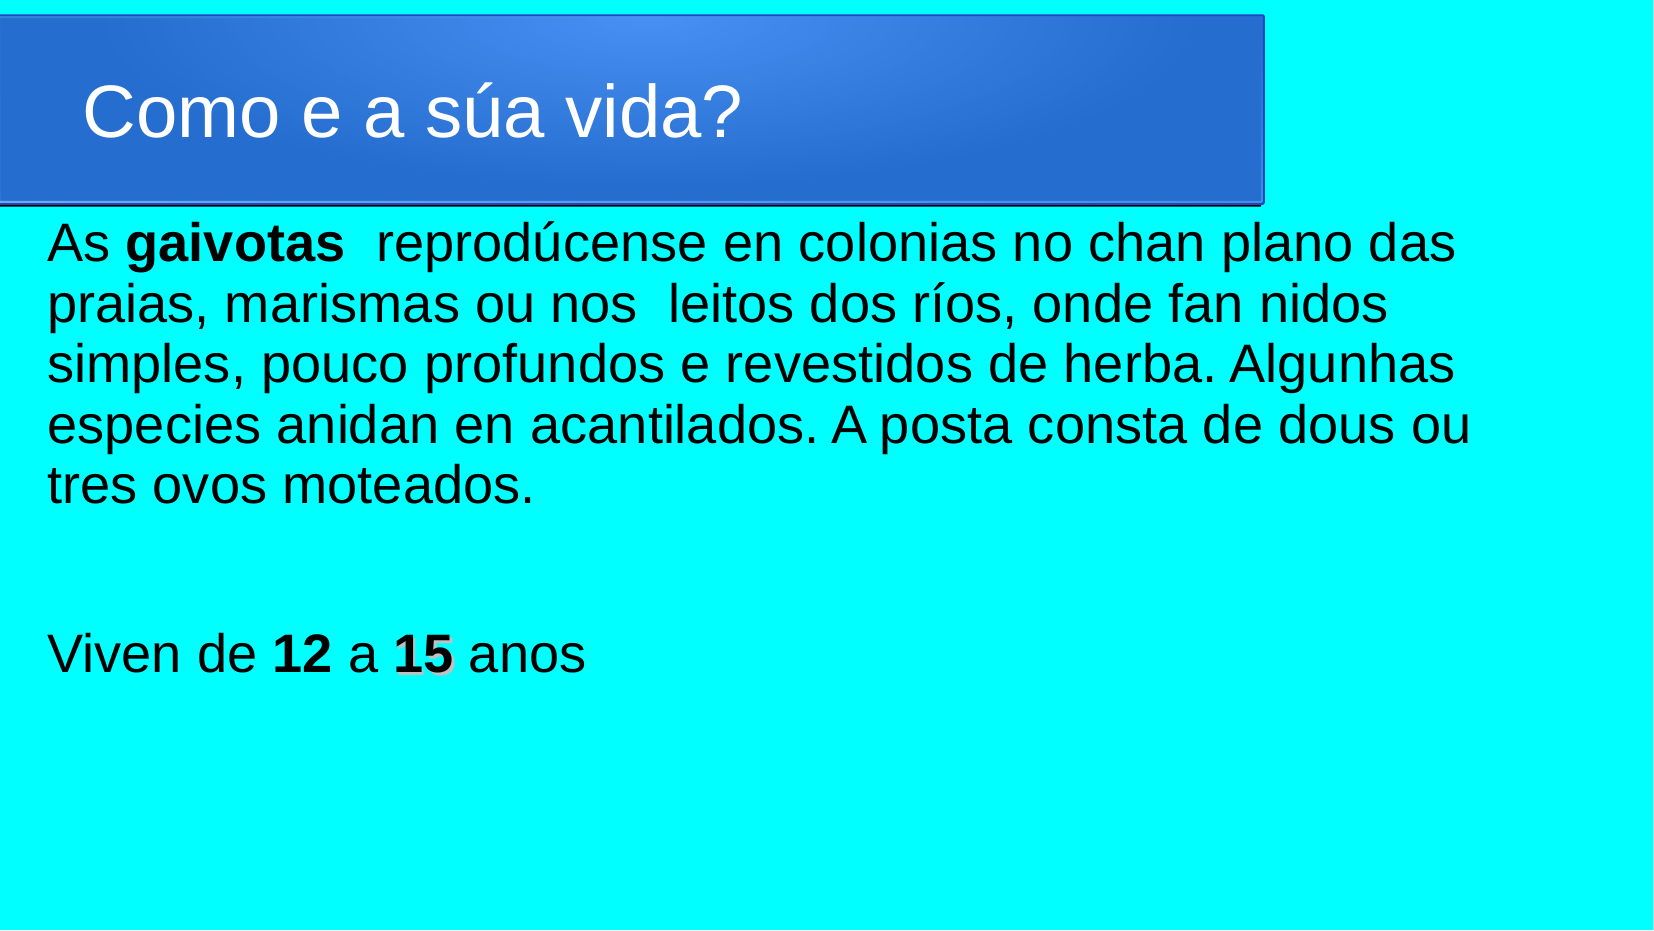

# Como e a súa vida?
As gaivotas reprodúcense en colonias no chan plano das praias, marismas ou nos leitos dos ríos, onde fan nidos simples, pouco profundos e revestidos de herba. Algunhas especies anidan en acantilados. A posta consta de dous ou tres ovos moteados.
Viven de 12 a 15 anos